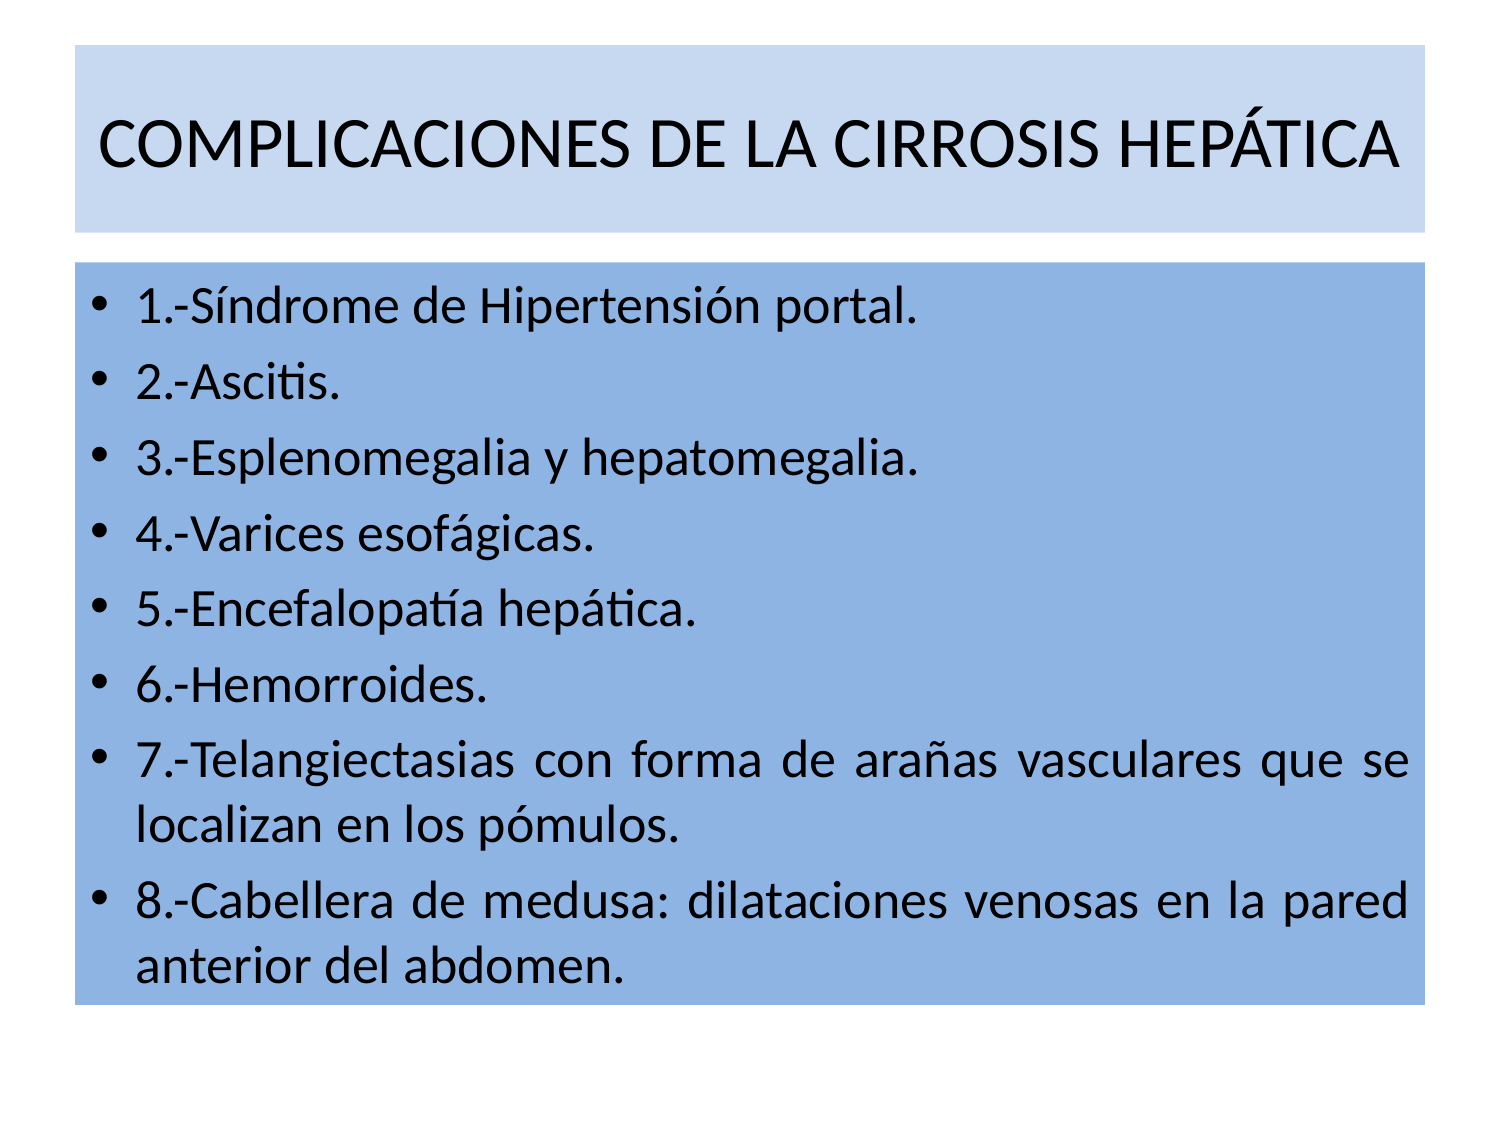

# COMPLICACIONES DE LA CIRROSIS HEPÁTICA
1.-Síndrome de Hipertensión portal.
2.-Ascitis.
3.-Esplenomegalia y hepatomegalia.
4.-Varices esofágicas.
5.-Encefalopatía hepática.
6.-Hemorroides.
7.-Telangiectasias con forma de arañas vasculares que se localizan en los pómulos.
8.-Cabellera de medusa: dilataciones venosas en la pared anterior del abdomen.